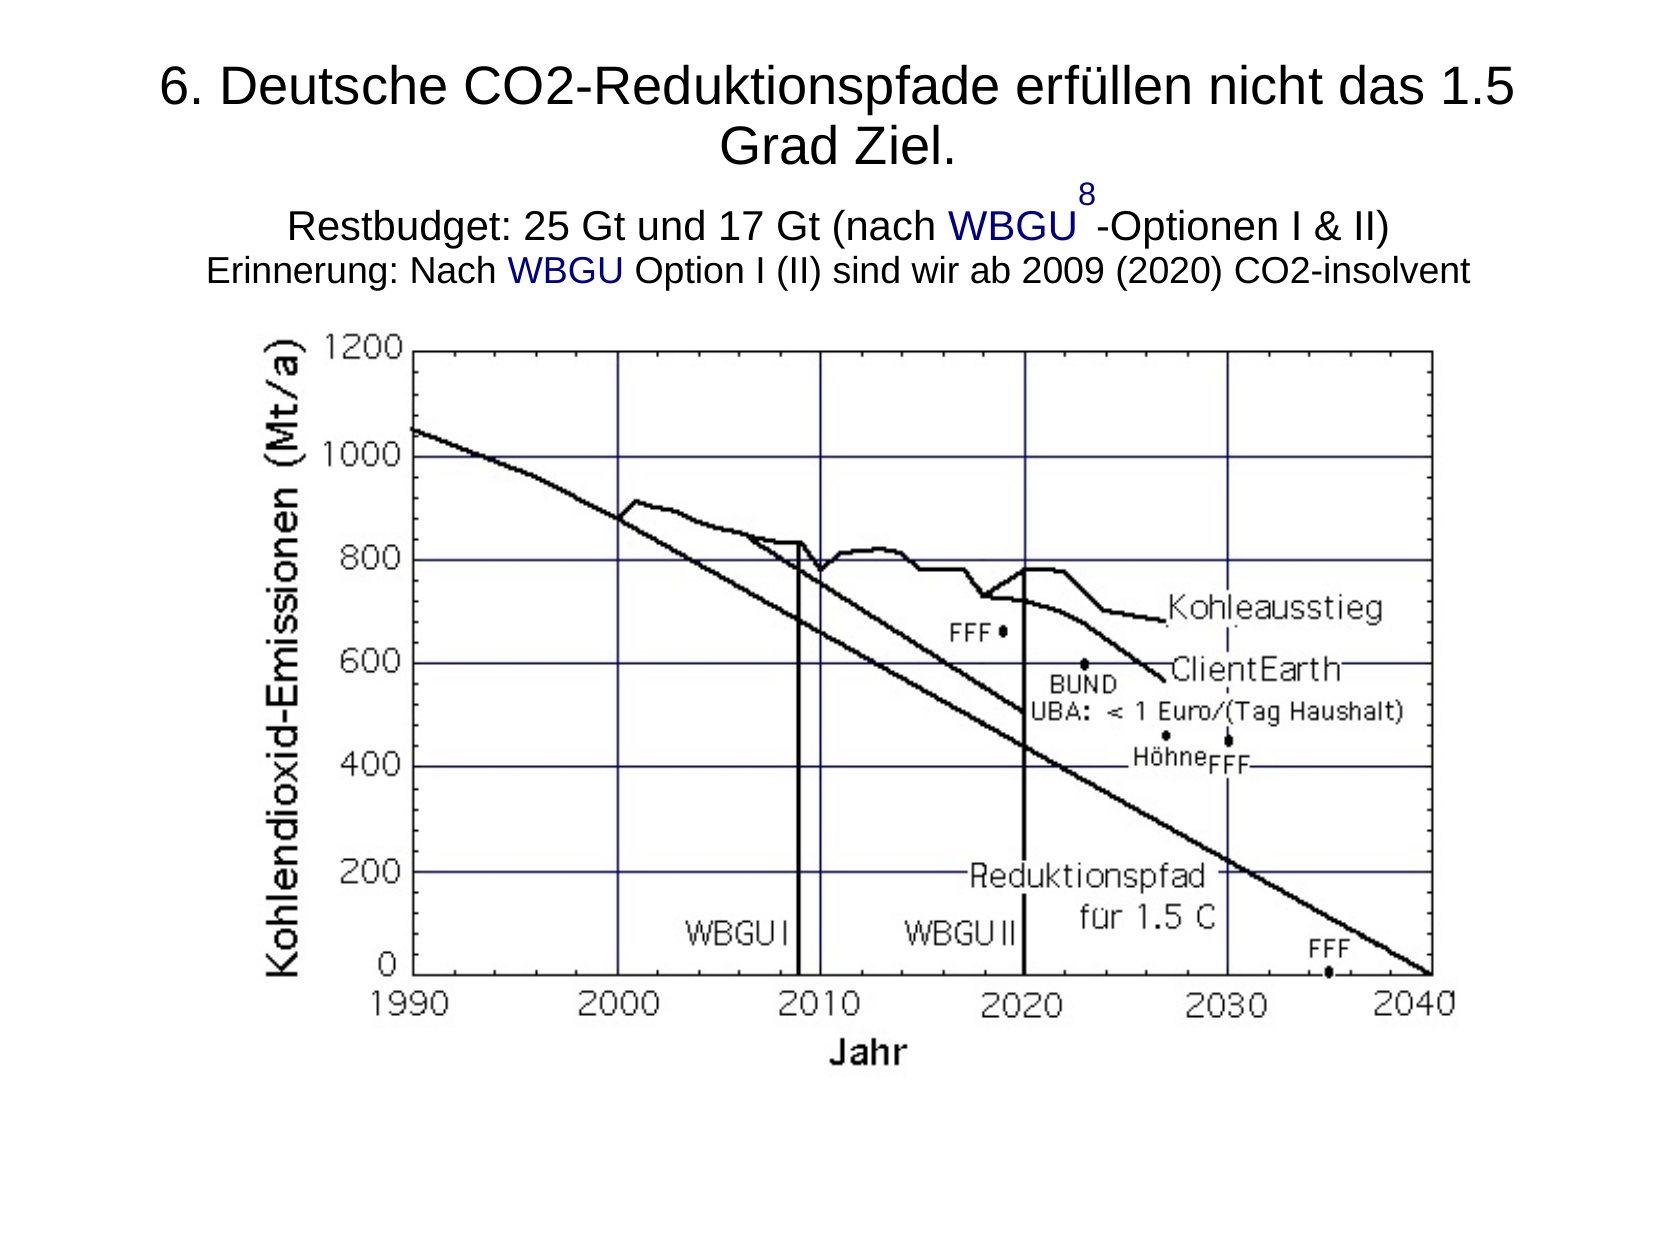

# 6. Deutsche CO2-Reduktionspfade erfüllen nicht das 1.5 Grad Ziel. Restbudget: 25 Gt und 17 Gt (nach WBGU8-Optionen I & II) Erinnerung: Nach WBGU Option I (II) sind wir ab 2009 (2020) CO2-insolvent